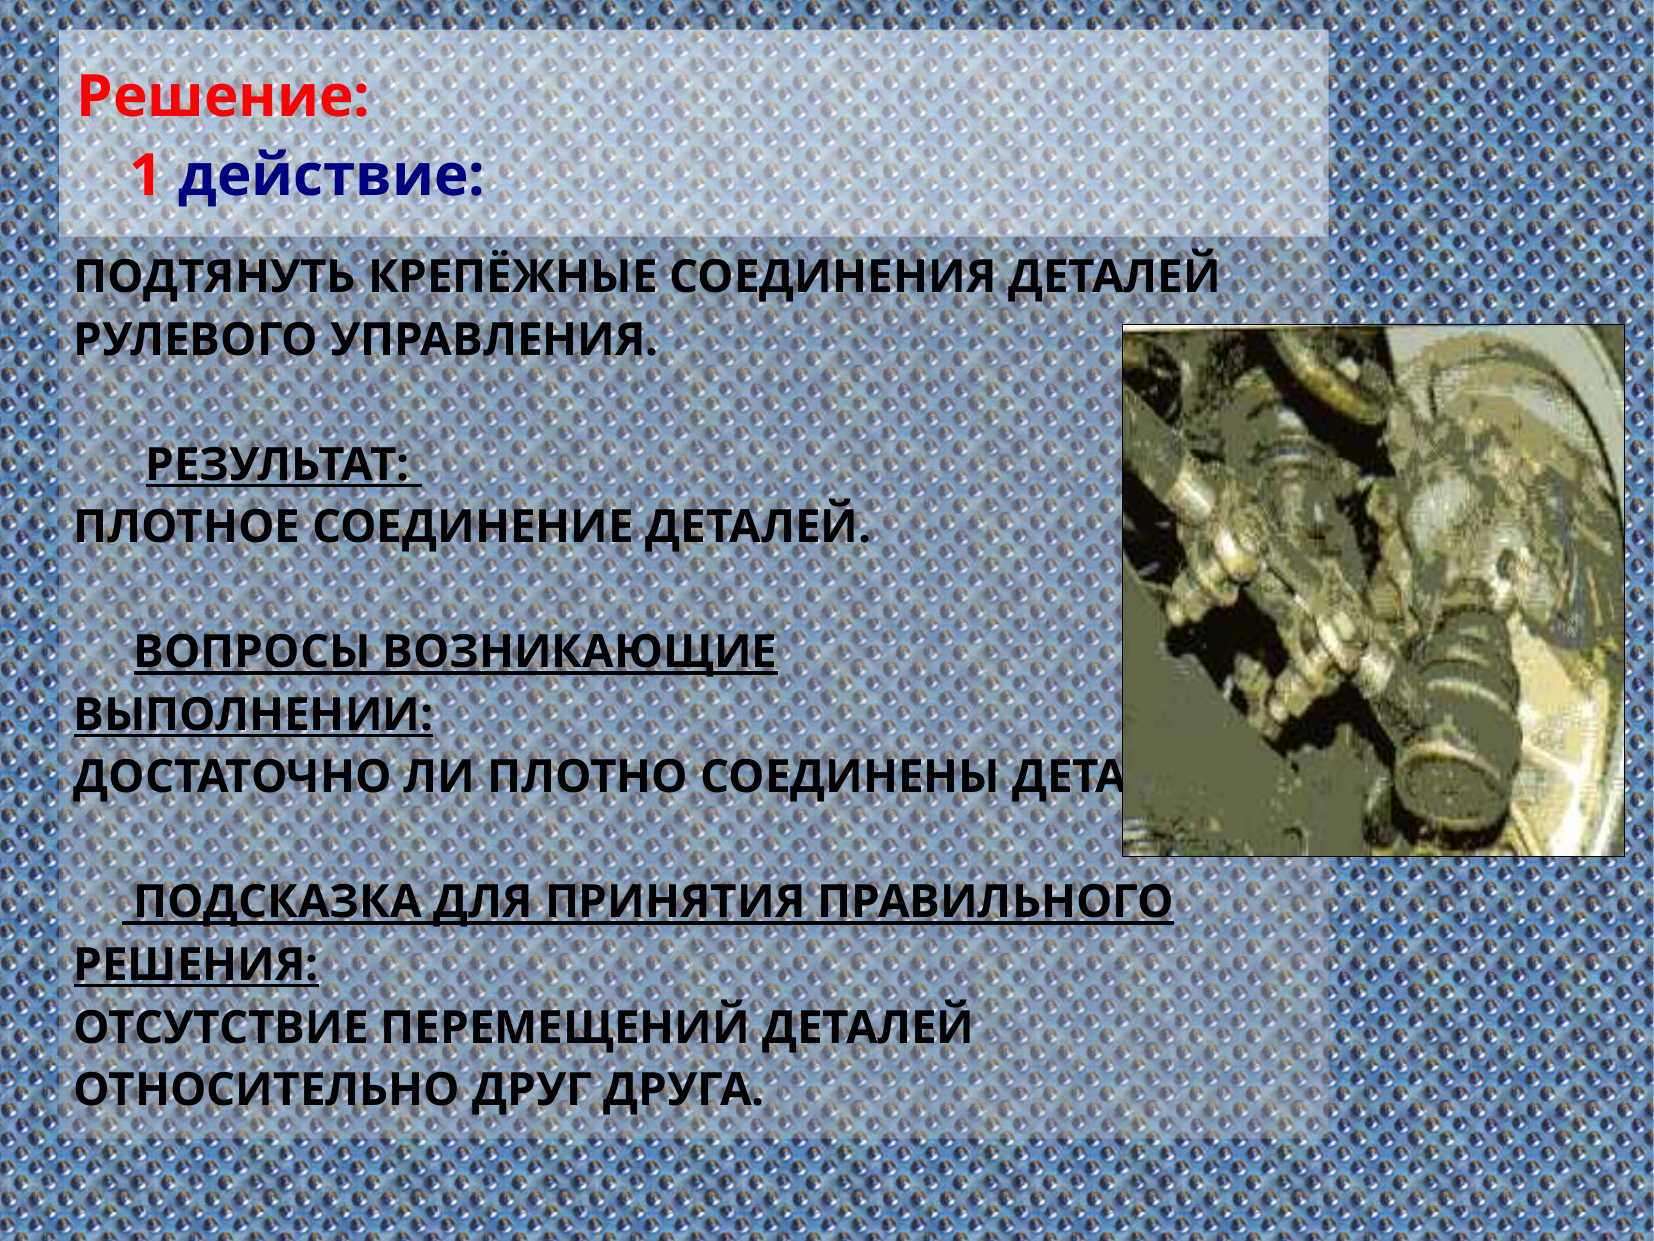

# Решение: 1 действие:
ПОДТЯНУТЬ КРЕПЁЖНЫЕ СОЕДИНЕНИЯ ДЕТАЛЕЙ РУЛЕВОГО УПРАВЛЕНИЯ.
 РЕЗУЛЬТАТ:
ПЛОТНОЕ СОЕДИНЕНИЕ ДЕТАЛЕЙ.
 ВОПРОСЫ ВОЗНИКАЮЩИЕ ПРИ ВЫПОЛНЕНИИ:
ДОСТАТОЧНО ЛИ ПЛОТНО СОЕДИНЕНЫ ДЕТАЛИ?
 ПОДСКАЗКА ДЛЯ ПРИНЯТИЯ ПРАВИЛЬНОГО РЕШЕНИЯ:
ОТСУТСТВИЕ ПЕРЕМЕЩЕНИЙ ДЕТАЛЕЙ ОТНОСИТЕЛЬНО ДРУГ ДРУГА.